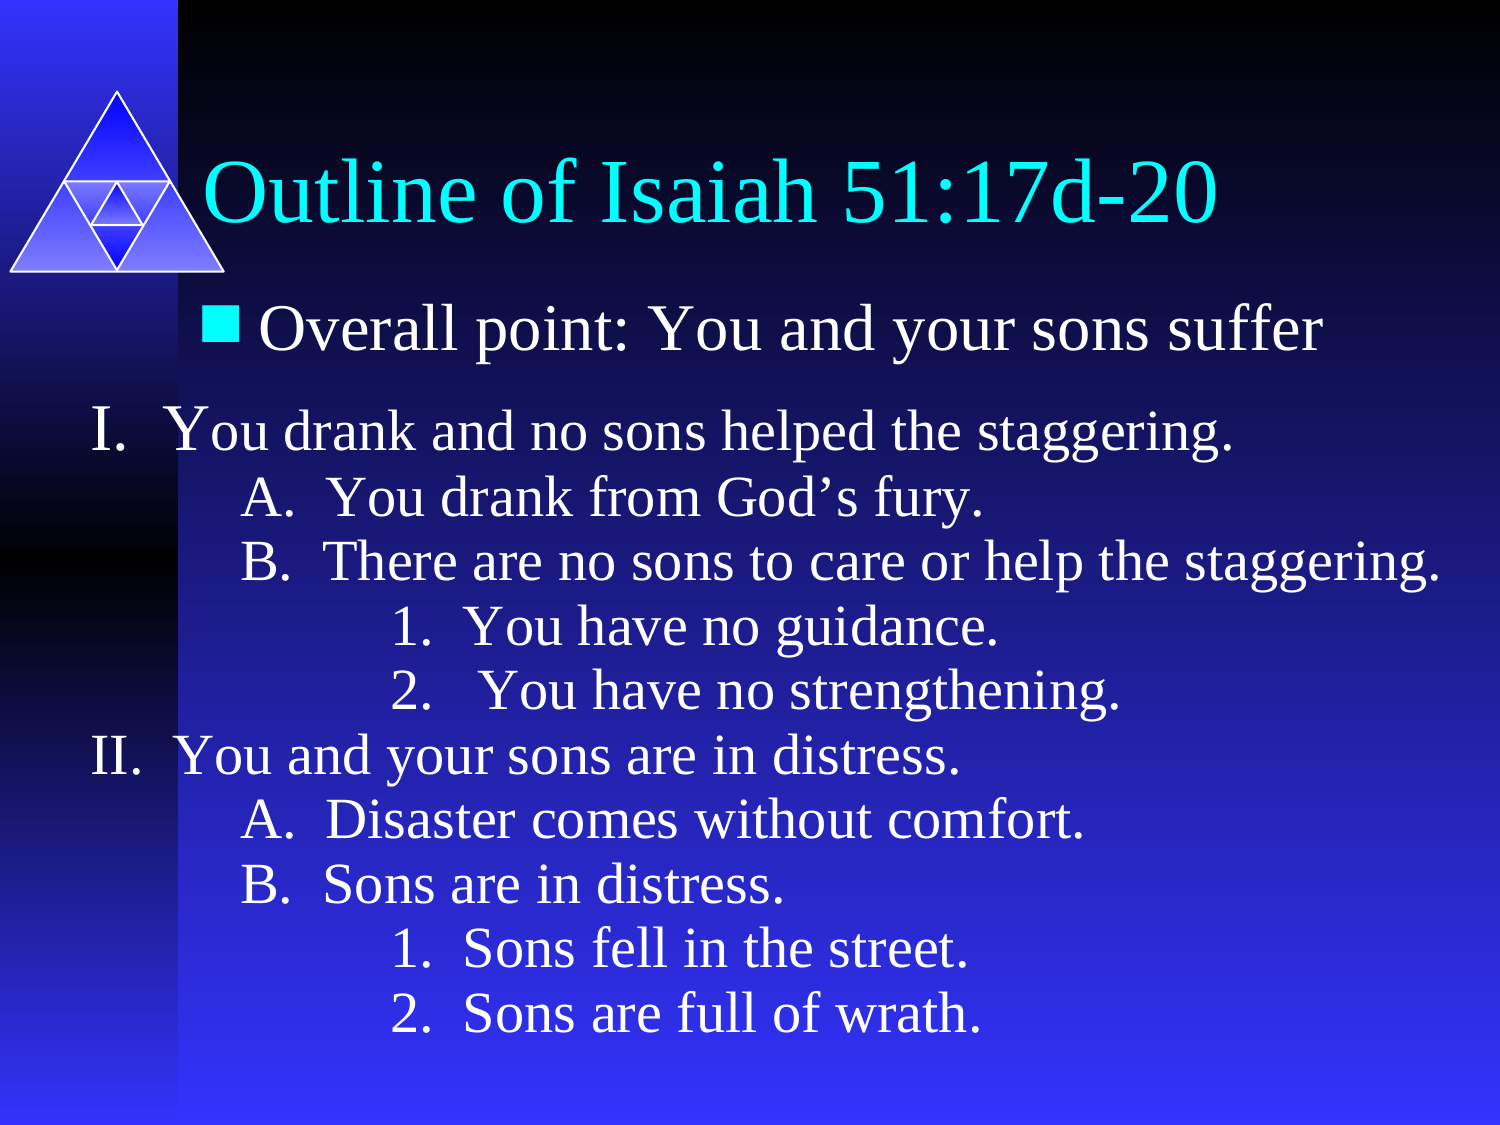

# Outline of Isaiah 51:17d-20
Overall point: You and your sons suffer
I. You drank and no sons helped the staggering.
	A. You drank from God’s fury.
	B. There are no sons to care or help the staggering.
		1. You have no guidance.
		2. You have no strengthening.
II. You and your sons are in distress.
	A. Disaster comes without comfort.
	B. Sons are in distress.
		1. Sons fell in the street.
		2. Sons are full of wrath.